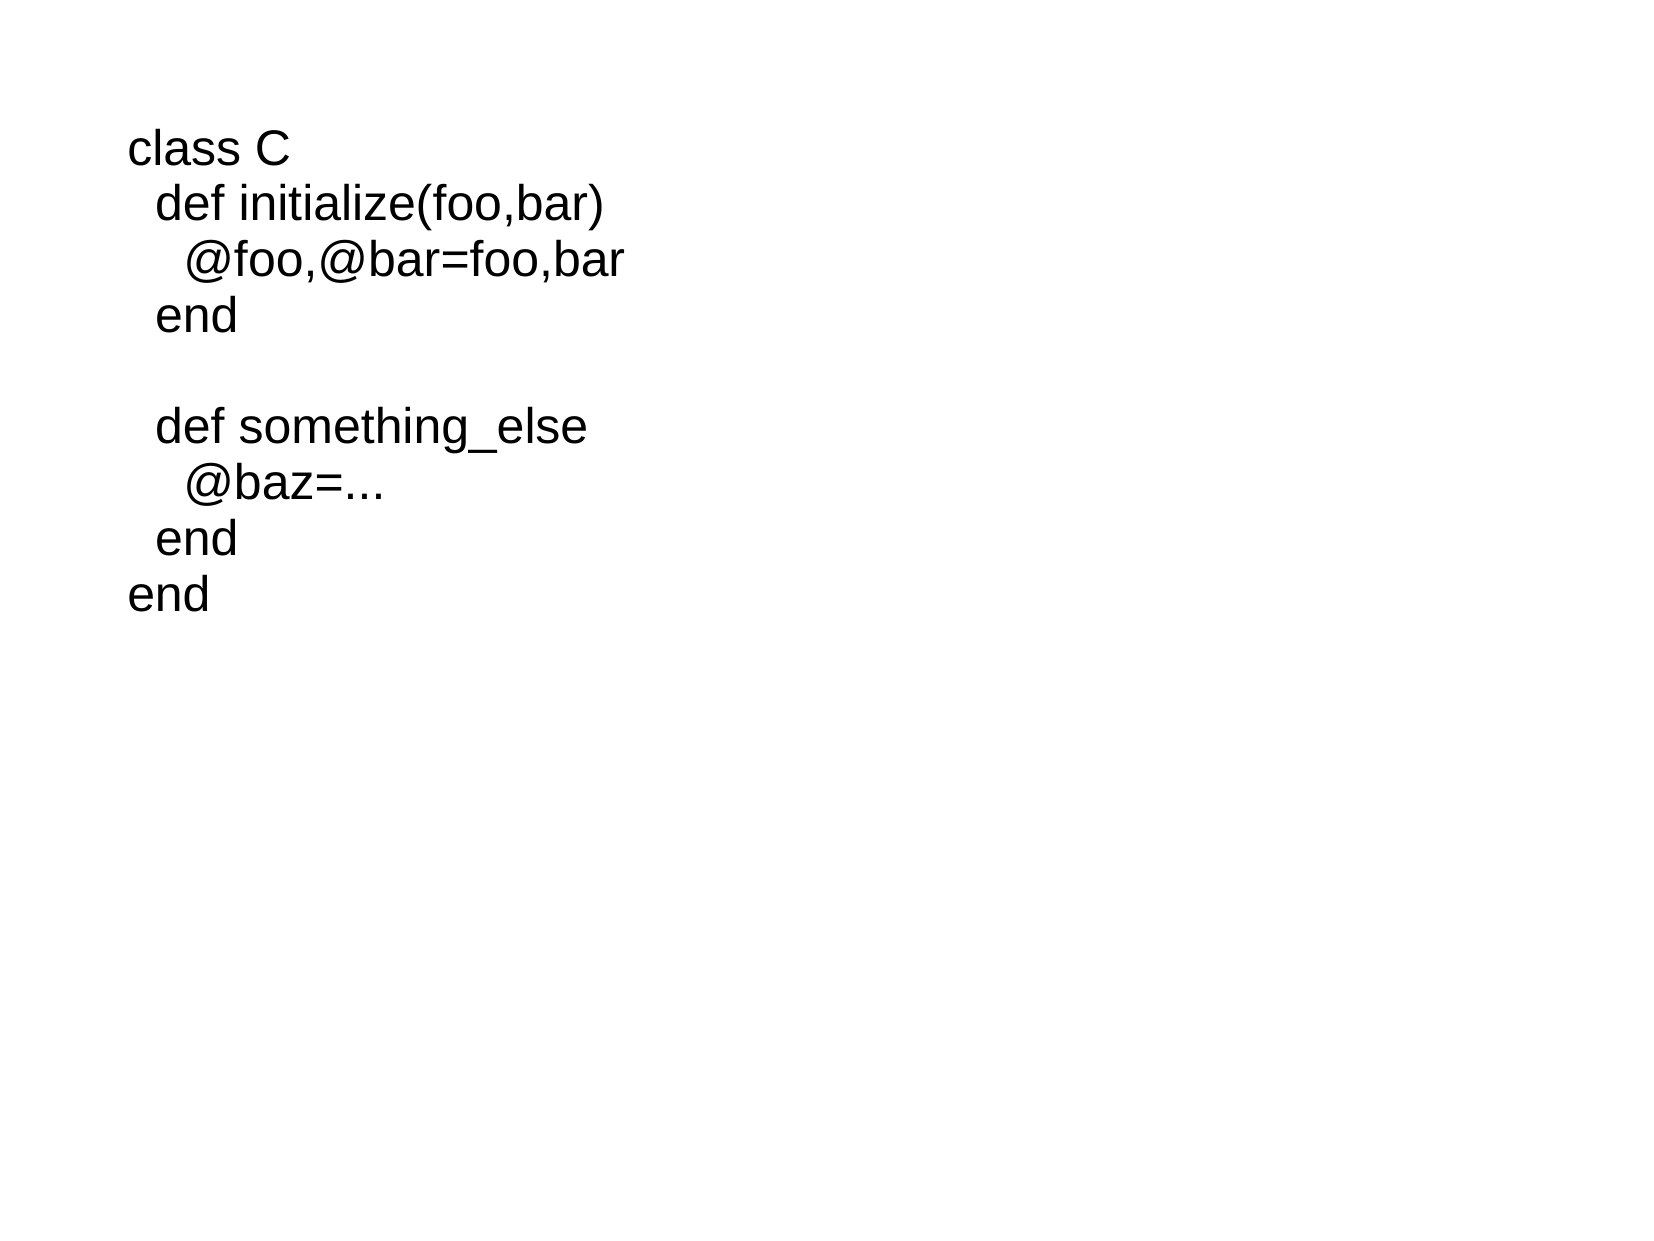

class C
 def initialize(foo,bar)
 @foo,@bar=foo,bar
 end
 def something_else
 @baz=...
 end
end